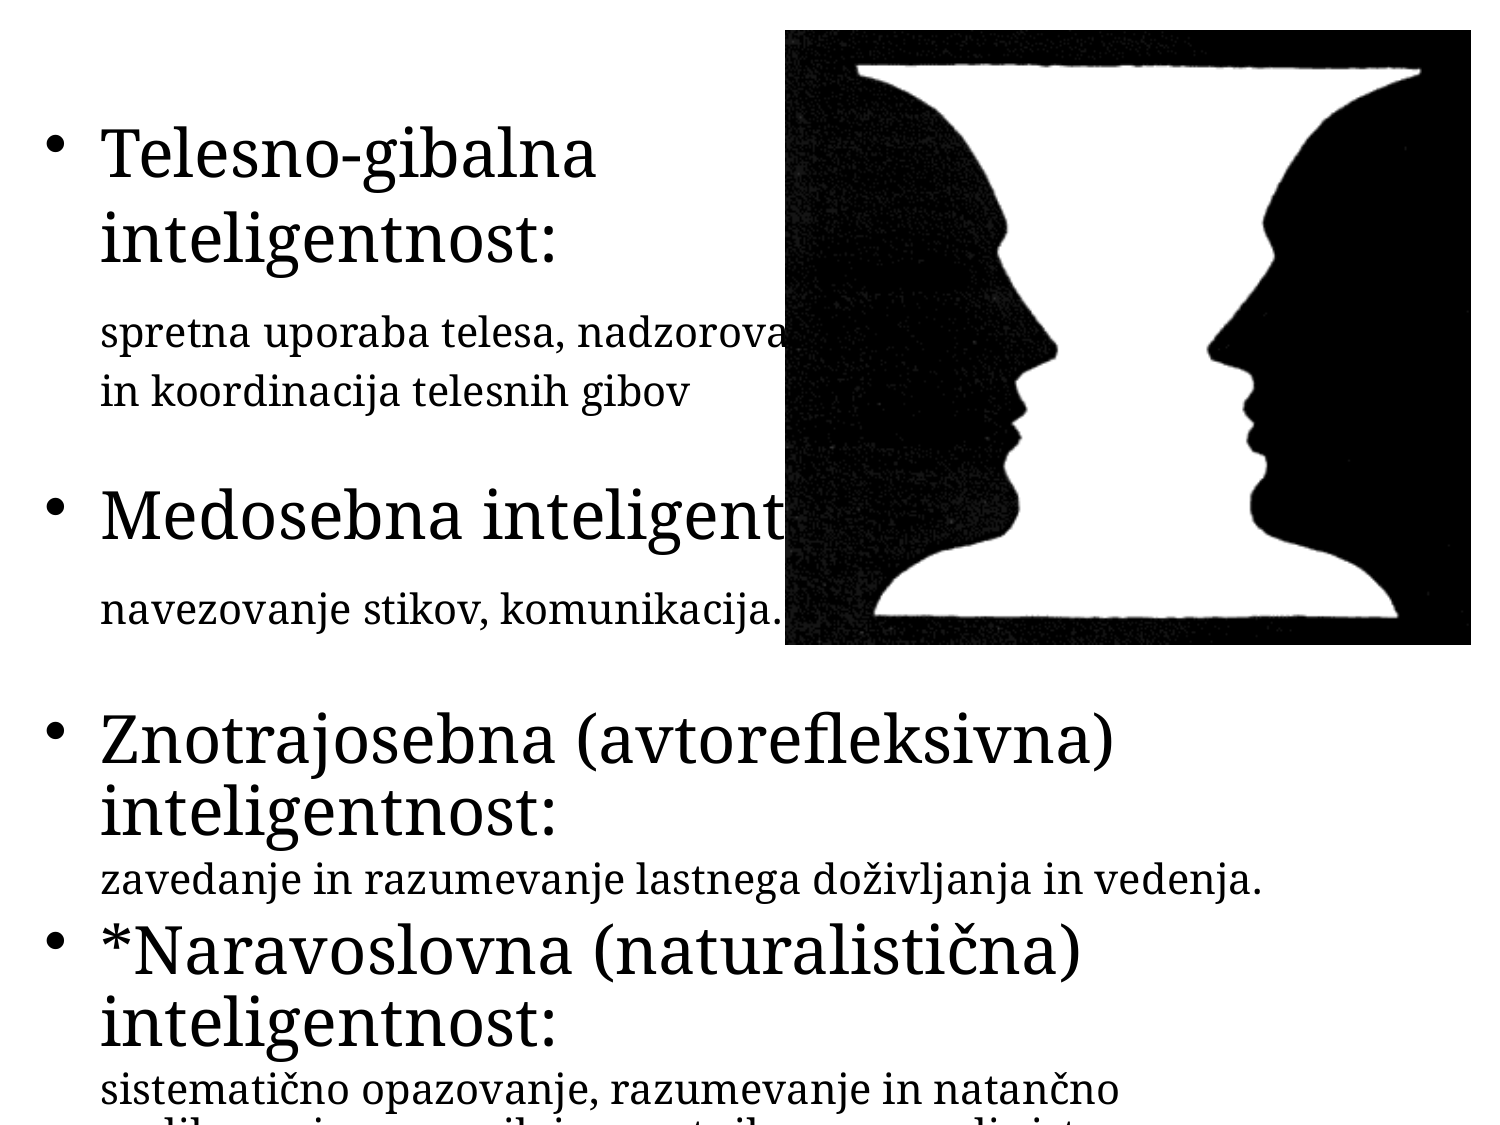

# Telesno-gibalna
	inteligentnost:
	spretna uporaba telesa, nadzorovanje
	in koordinacija telesnih gibov
Medosebna inteligentnost:
	navezovanje stikov, komunikacija.
Znotrajosebna (avtorefleksivna) inteligentnost:
	zavedanje in razumevanje lastnega doživljanja in vedenja.
*Naravoslovna (naturalistična) inteligentnost:
	sistematično opazovanje, razumevanje in natančno razlikovanje naravnih in umetnih vzorcev ali sistemov.